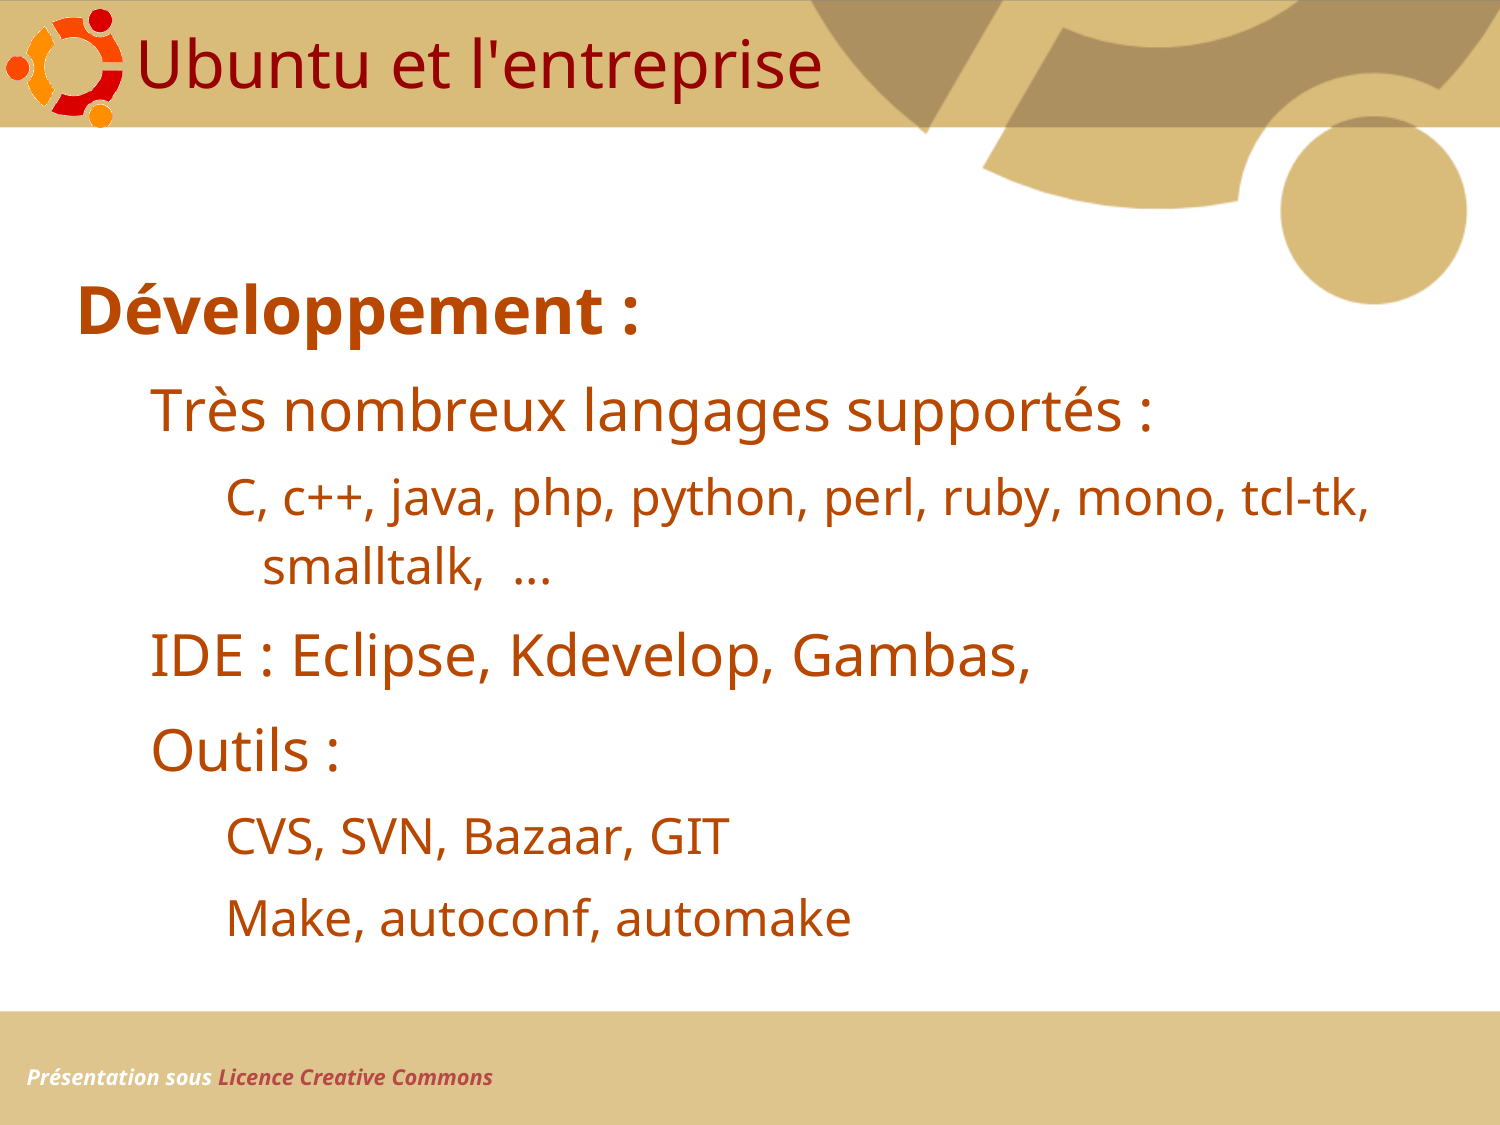

# Ubuntu et l'entreprise
Développement :
Très nombreux langages supportés :
C, c++, java, php, python, perl, ruby, mono, tcl-tk, smalltalk, ...
IDE : Eclipse, Kdevelop, Gambas,
Outils :
CVS, SVN, Bazaar, GIT
Make, autoconf, automake